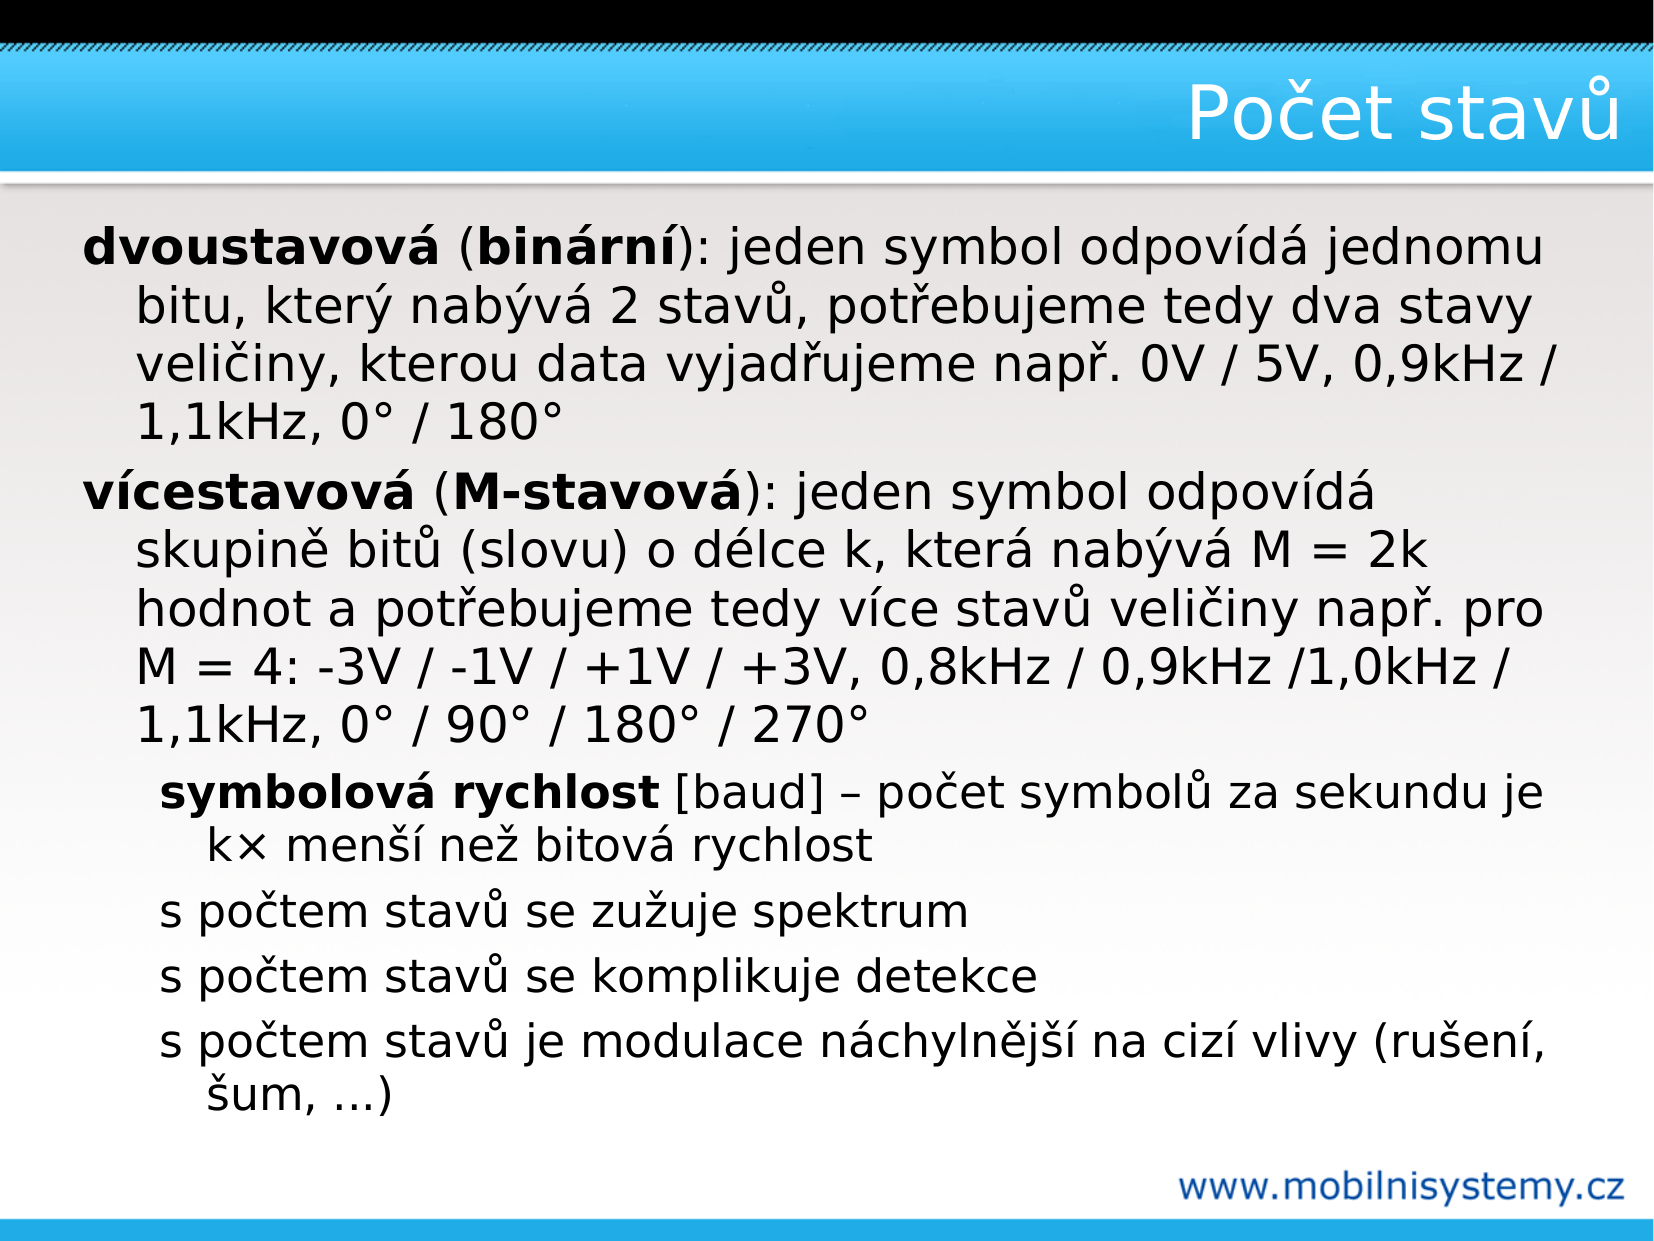

# Počet stavů
dvoustavová (binární): jeden symbol odpovídá jednomu bitu, který nabývá 2 stavů, potřebujeme tedy dva stavy veličiny, kterou data vyjadřujeme např. 0V / 5V, 0,9kHz / 1,1kHz, 0° / 180°
vícestavová (M-stavová): jeden symbol odpovídá skupině bitů (slovu) o délce k, která nabývá M = 2k hodnot a potřebujeme tedy více stavů veličiny např. pro M = 4: -3V / -1V / +1V / +3V, 0,8kHz / 0,9kHz /1,0kHz / 1,1kHz, 0° / 90° / 180° / 270°
symbolová rychlost [baud] – počet symbolů za sekundu je k× menší než bitová rychlost
s počtem stavů se zužuje spektrum
s počtem stavů se komplikuje detekce
s počtem stavů je modulace náchylnější na cizí vlivy (rušení, šum, ...)